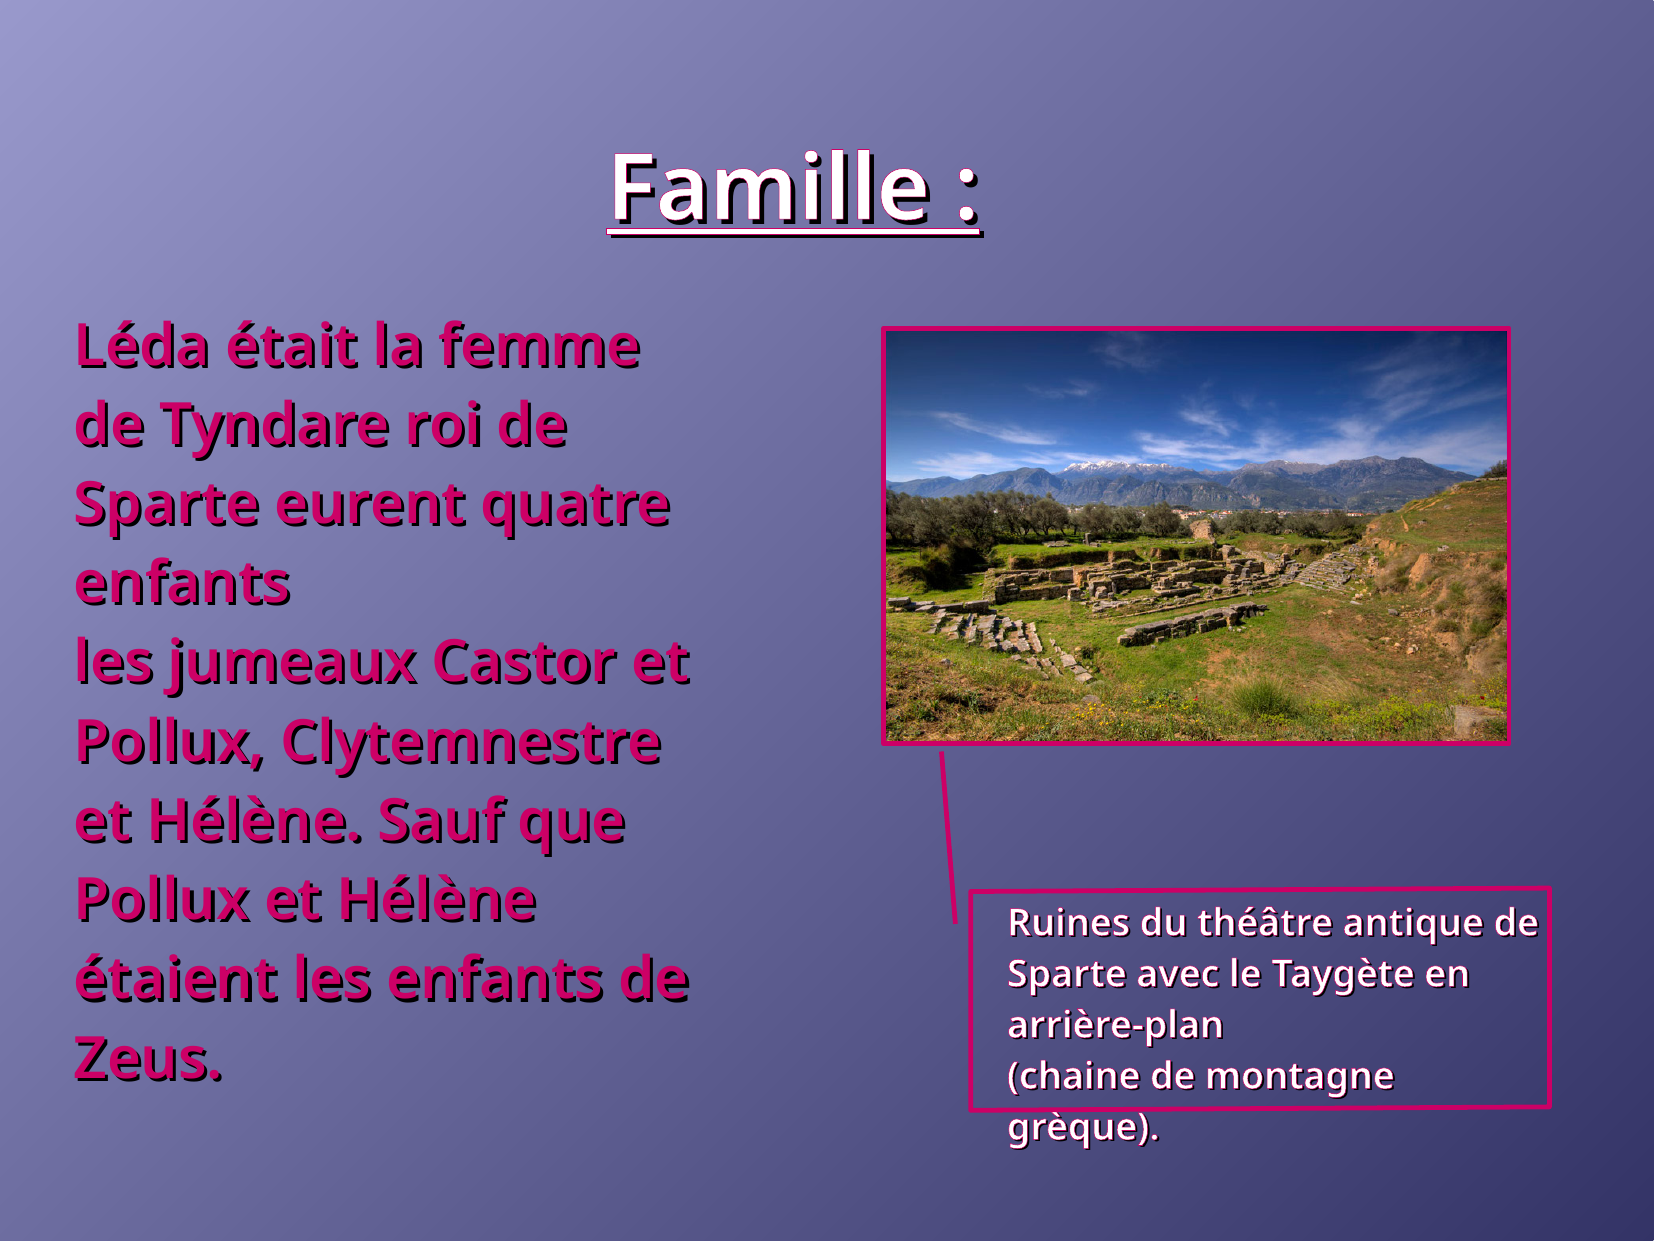

Famille :
Léda était la femme de Tyndare roi de Sparte eurent quatre enfants
les jumeaux Castor et Pollux, Clytemnestre et Hélène. Sauf que Pollux et Hélène étaient les enfants de Zeus.
Ruines du théâtre antique de Sparte avec le Taygète en arrière-plan
(chaine de montagne grèque).